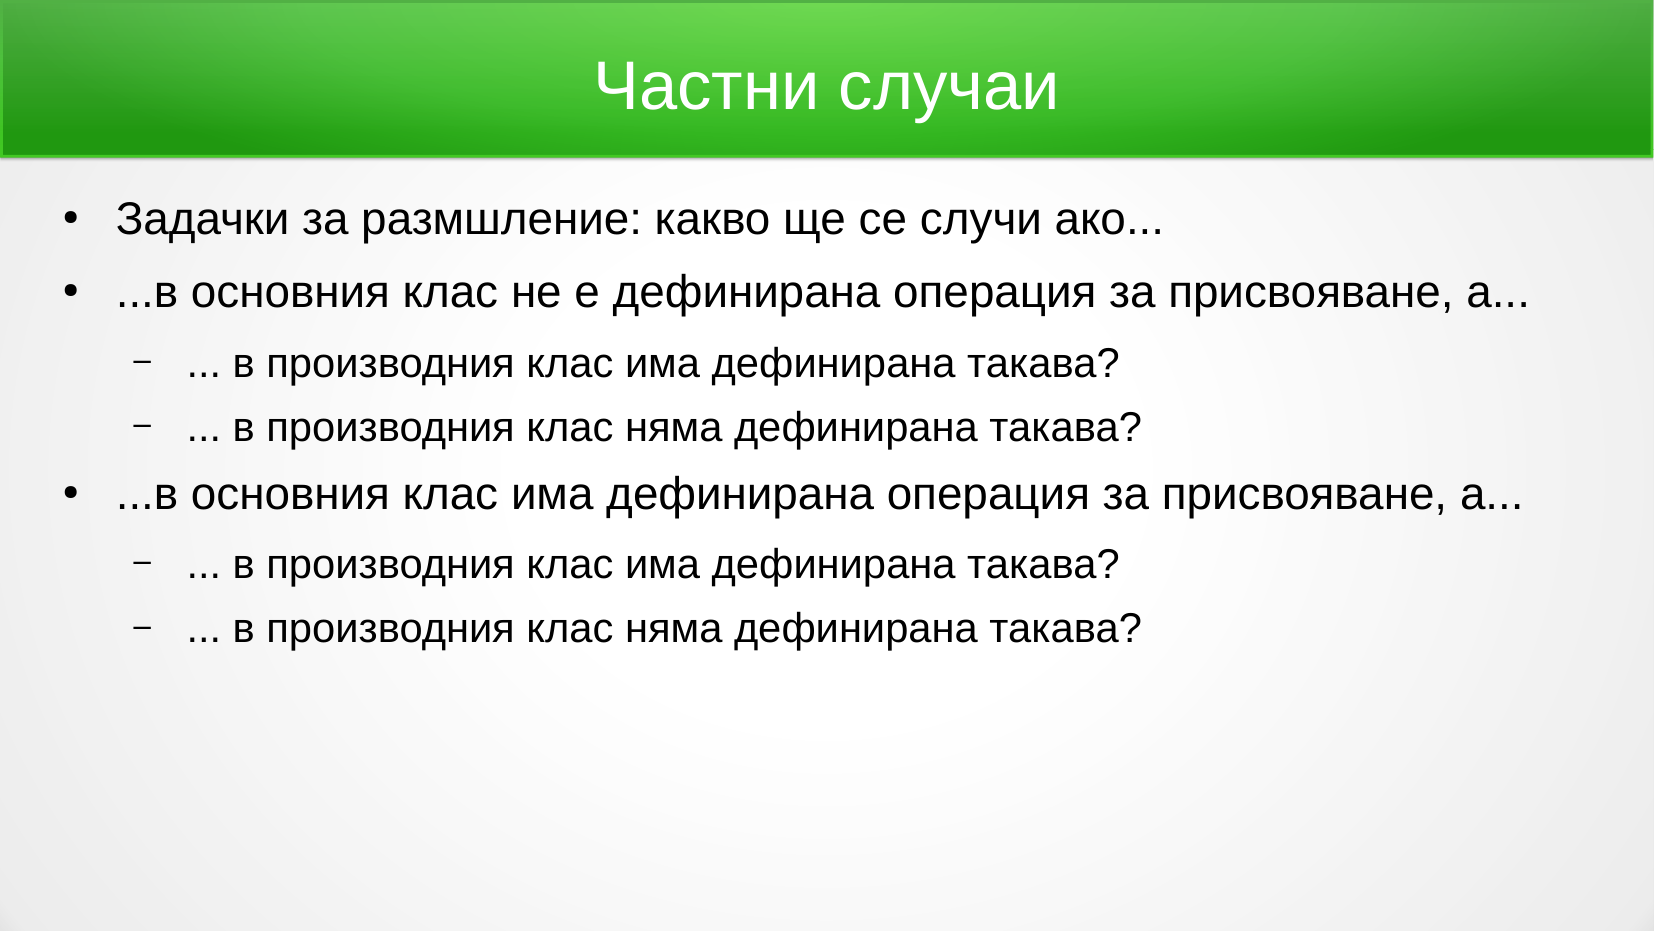

# Частни случаи
Задачки за размшление: какво ще се случи ако...
...в основния клас не е дефинирана операция за присвояване, а...
... в производния клас има дефинирана такава?
... в производния клас няма дефинирана такава?
...в основния клас има дефинирана операция за присвояване, а...
... в производния клас има дефинирана такава?
... в производния клас няма дефинирана такава?